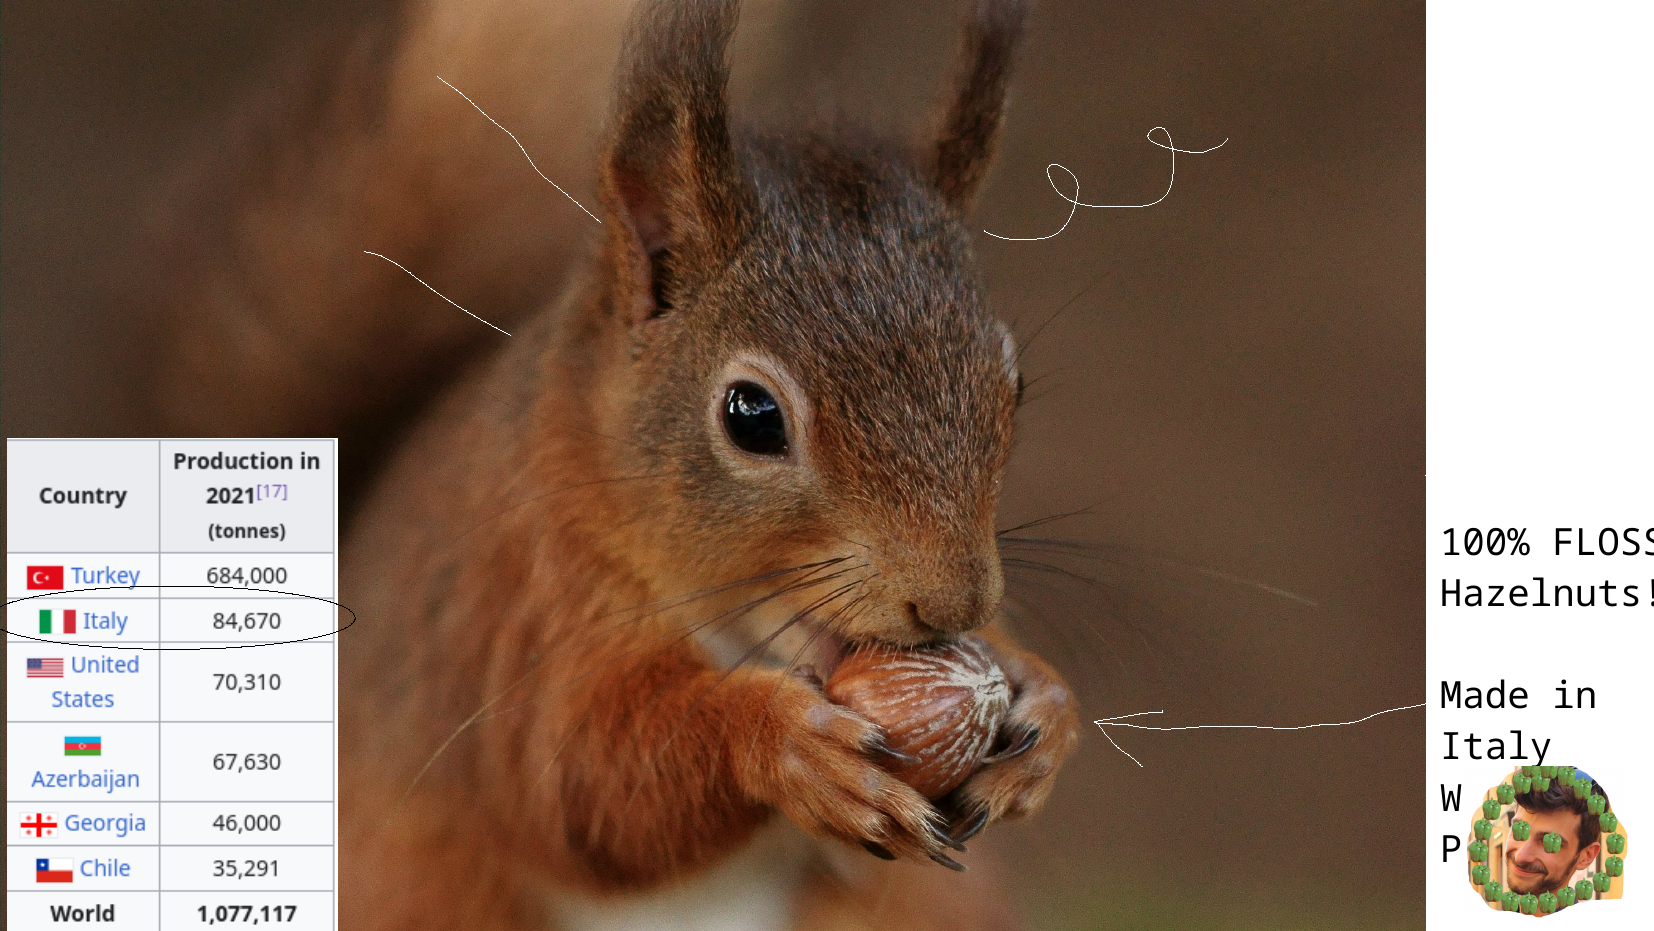

100% FLOSS
Hazelnuts!
Made in Italy
With Phorge